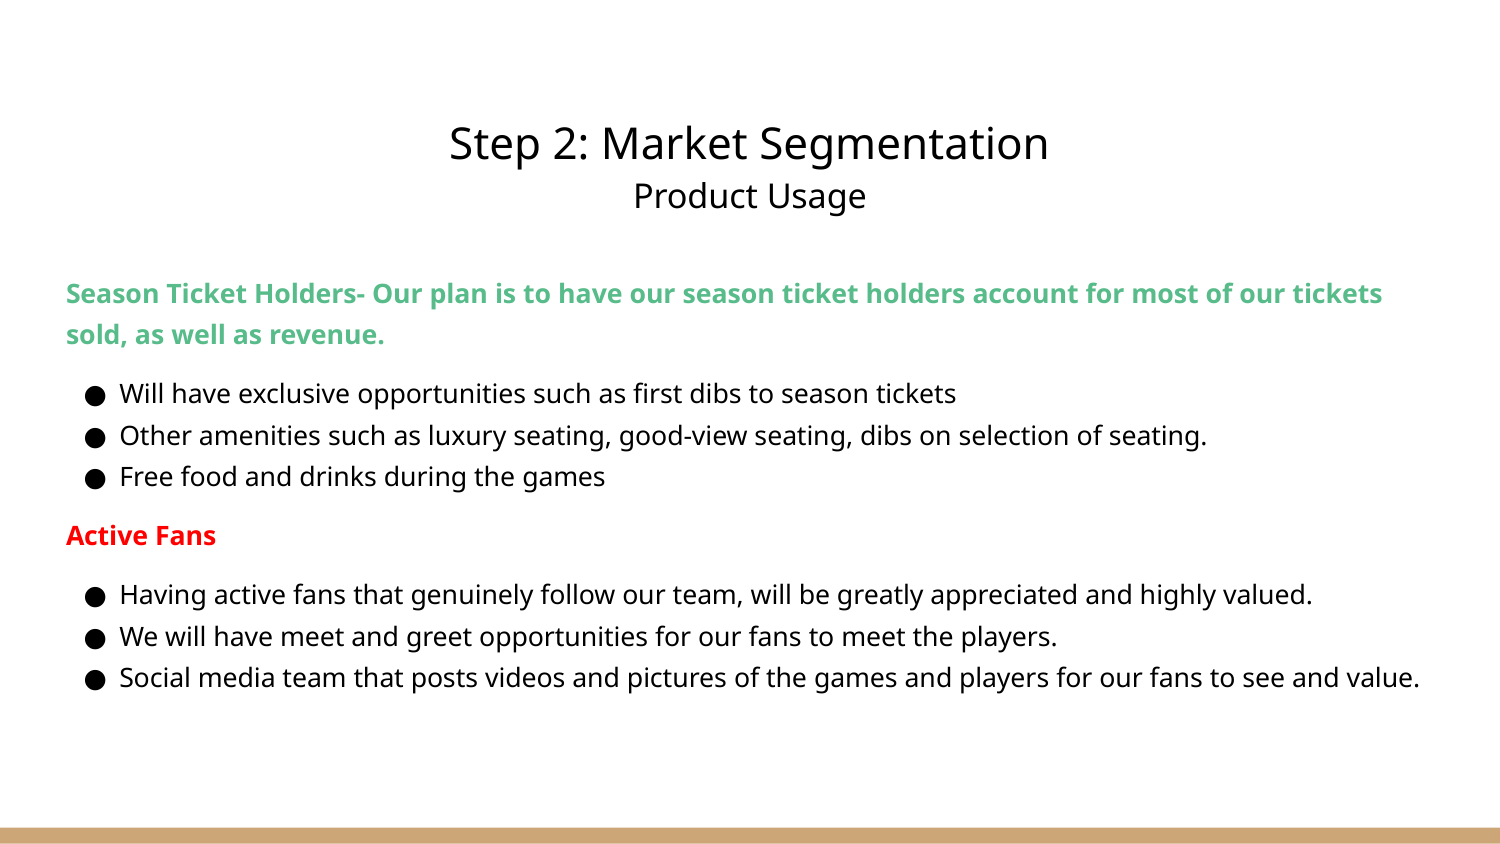

# Step 2: Market Segmentation Product Usage
Season Ticket Holders- Our plan is to have our season ticket holders account for most of our tickets sold, as well as revenue.
Will have exclusive opportunities such as first dibs to season tickets
Other amenities such as luxury seating, good-view seating, dibs on selection of seating.
Free food and drinks during the games
Active Fans
Having active fans that genuinely follow our team, will be greatly appreciated and highly valued.
We will have meet and greet opportunities for our fans to meet the players.
Social media team that posts videos and pictures of the games and players for our fans to see and value.